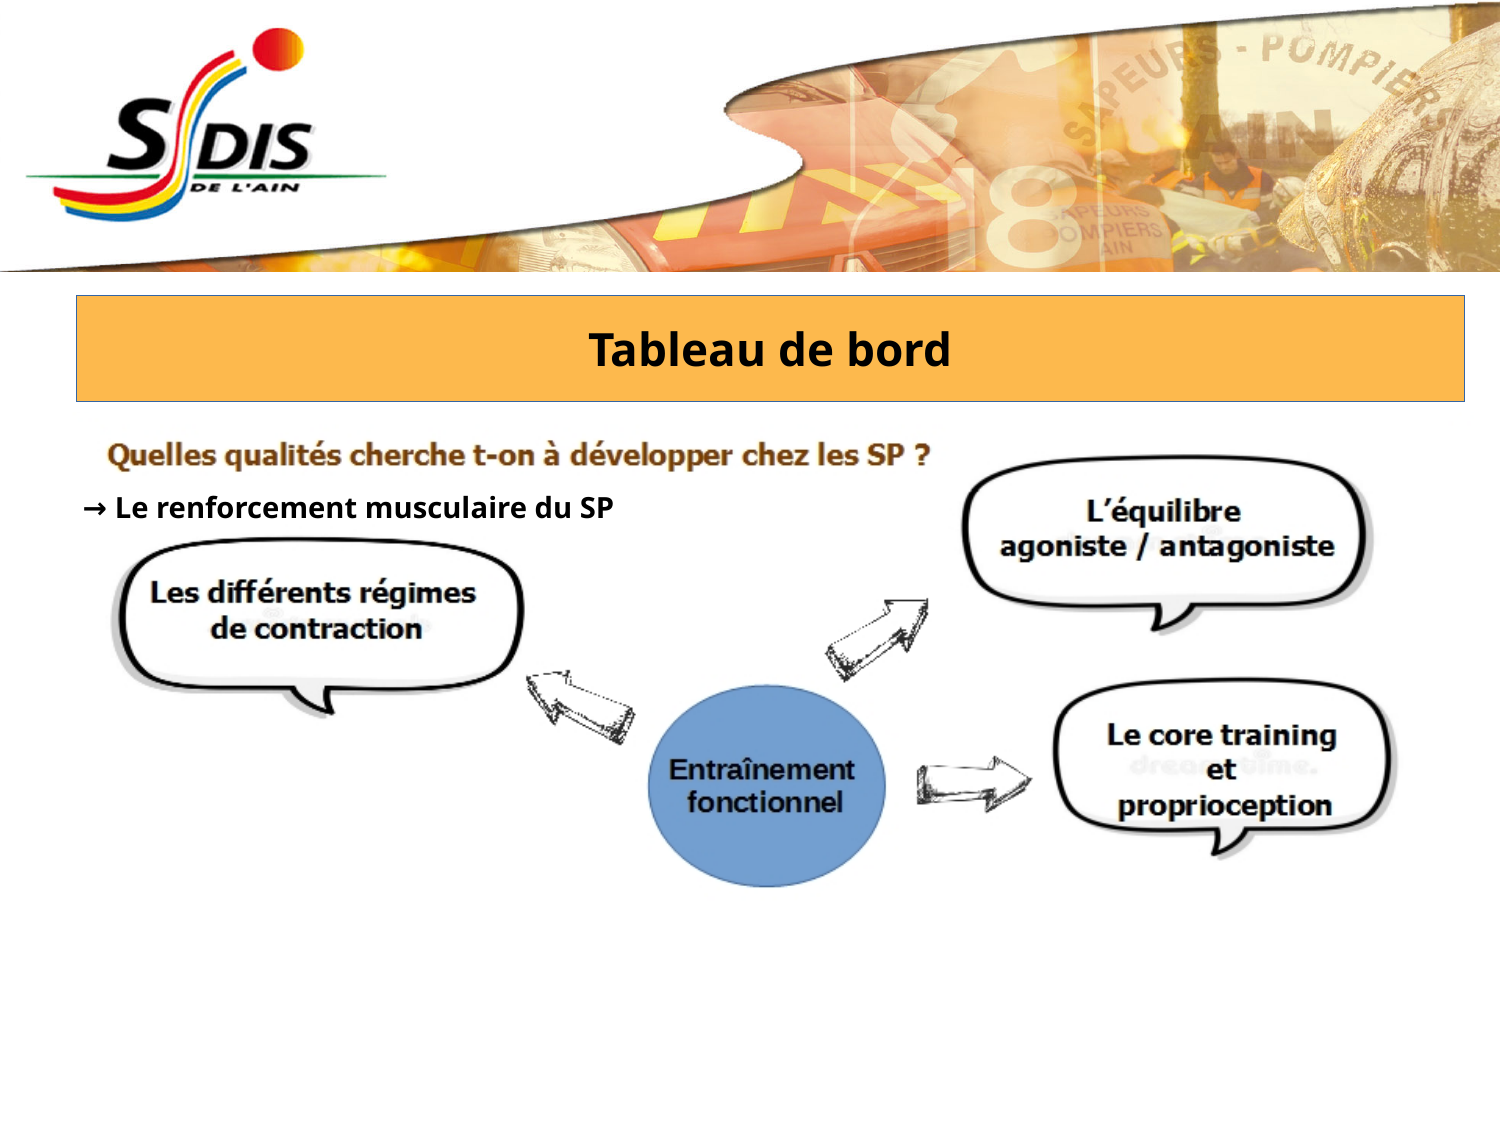

Tableau de bord
→ Le renforcement musculaire du SP